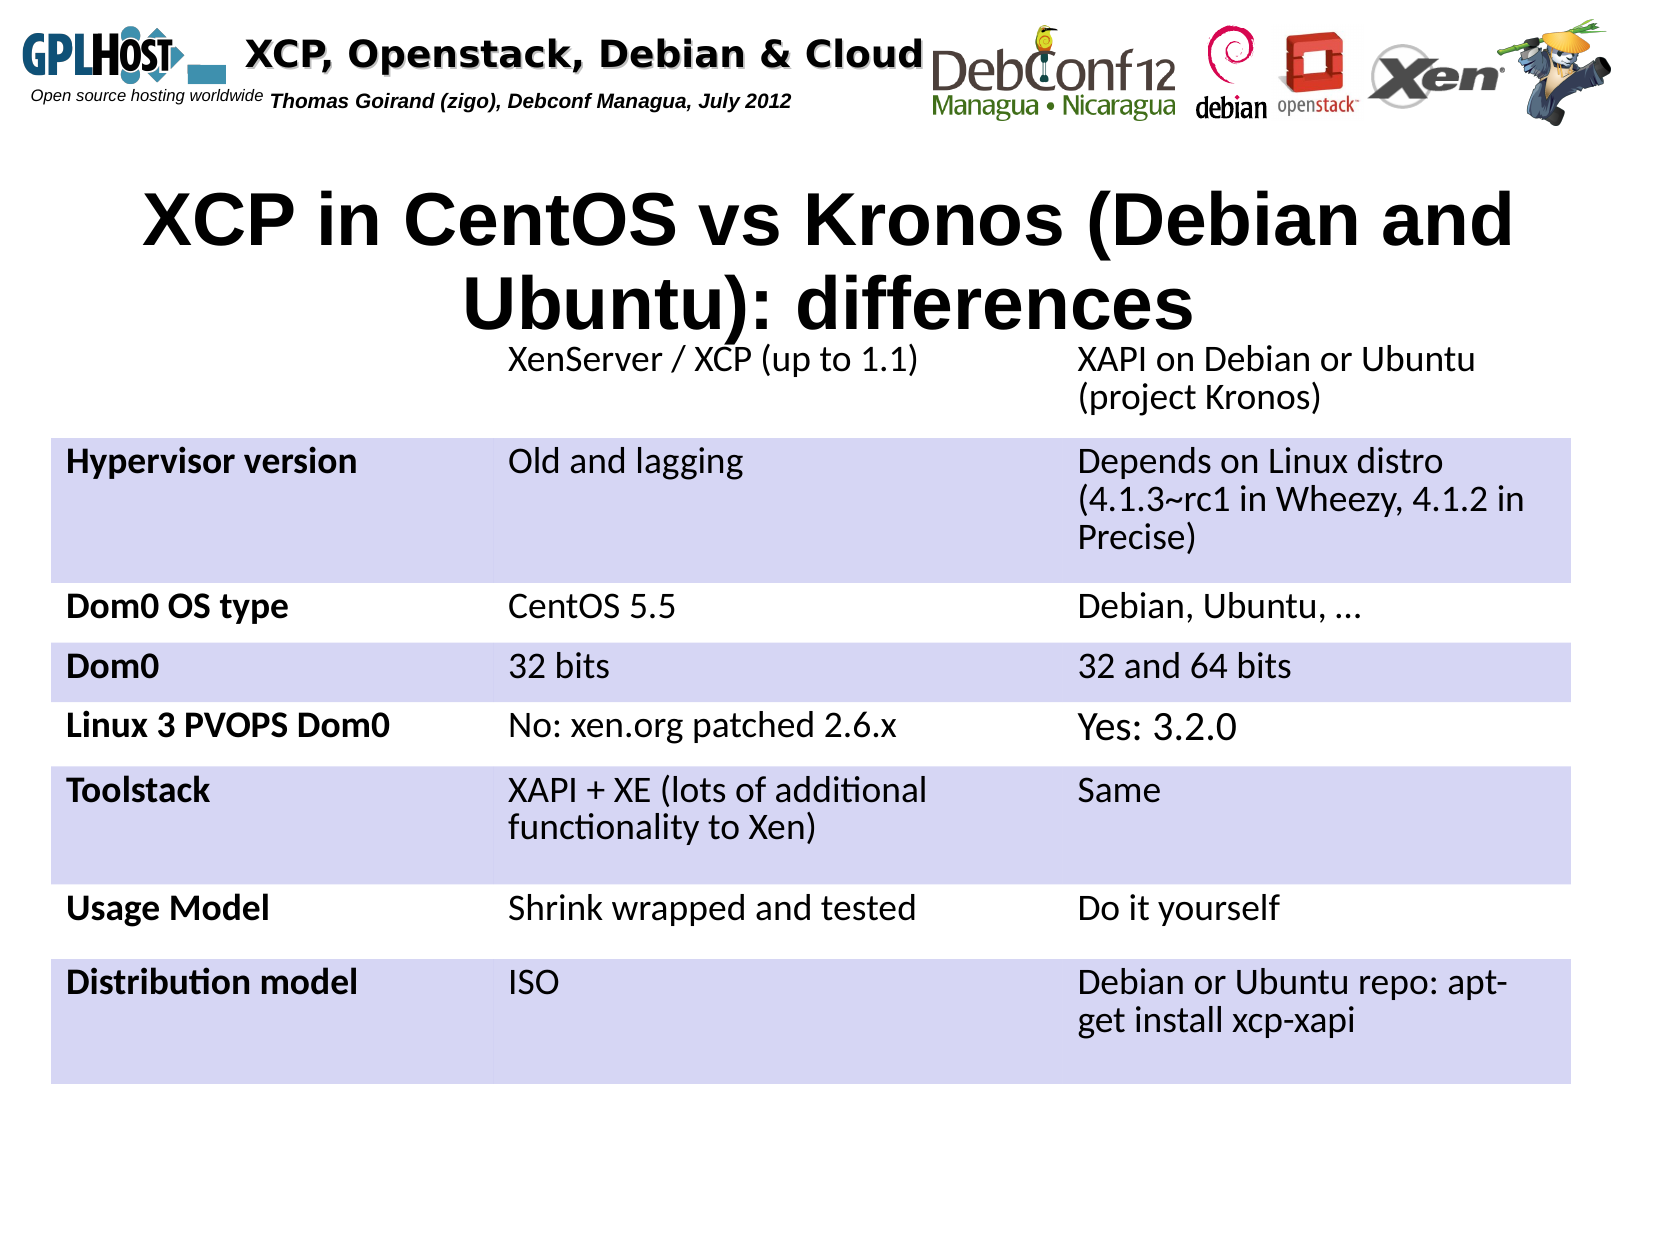

XCP in CentOS vs Kronos (Debian and Ubuntu): differences
| | XenServer / XCP (up to 1.1) | XAPI on Debian or Ubuntu (project Kronos) |
| --- | --- | --- |
| Hypervisor version | Old and lagging | Depends on Linux distro (4.1.3~rc1 in Wheezy, 4.1.2 in Precise) |
| Dom0 OS type | CentOS 5.5 | Debian, Ubuntu, … |
| Dom0 | 32 bits | 32 and 64 bits |
| Linux 3 PVOPS Dom0 | No: xen.org patched 2.6.x | Yes: 3.2.0 |
| Toolstack | XAPI + XE (lots of additional functionality to Xen) | Same |
| Usage Model | Shrink wrapped and tested | Do it yourself |
| Distribution model | ISO | Debian or Ubuntu repo: apt-get install xcp-xapi |